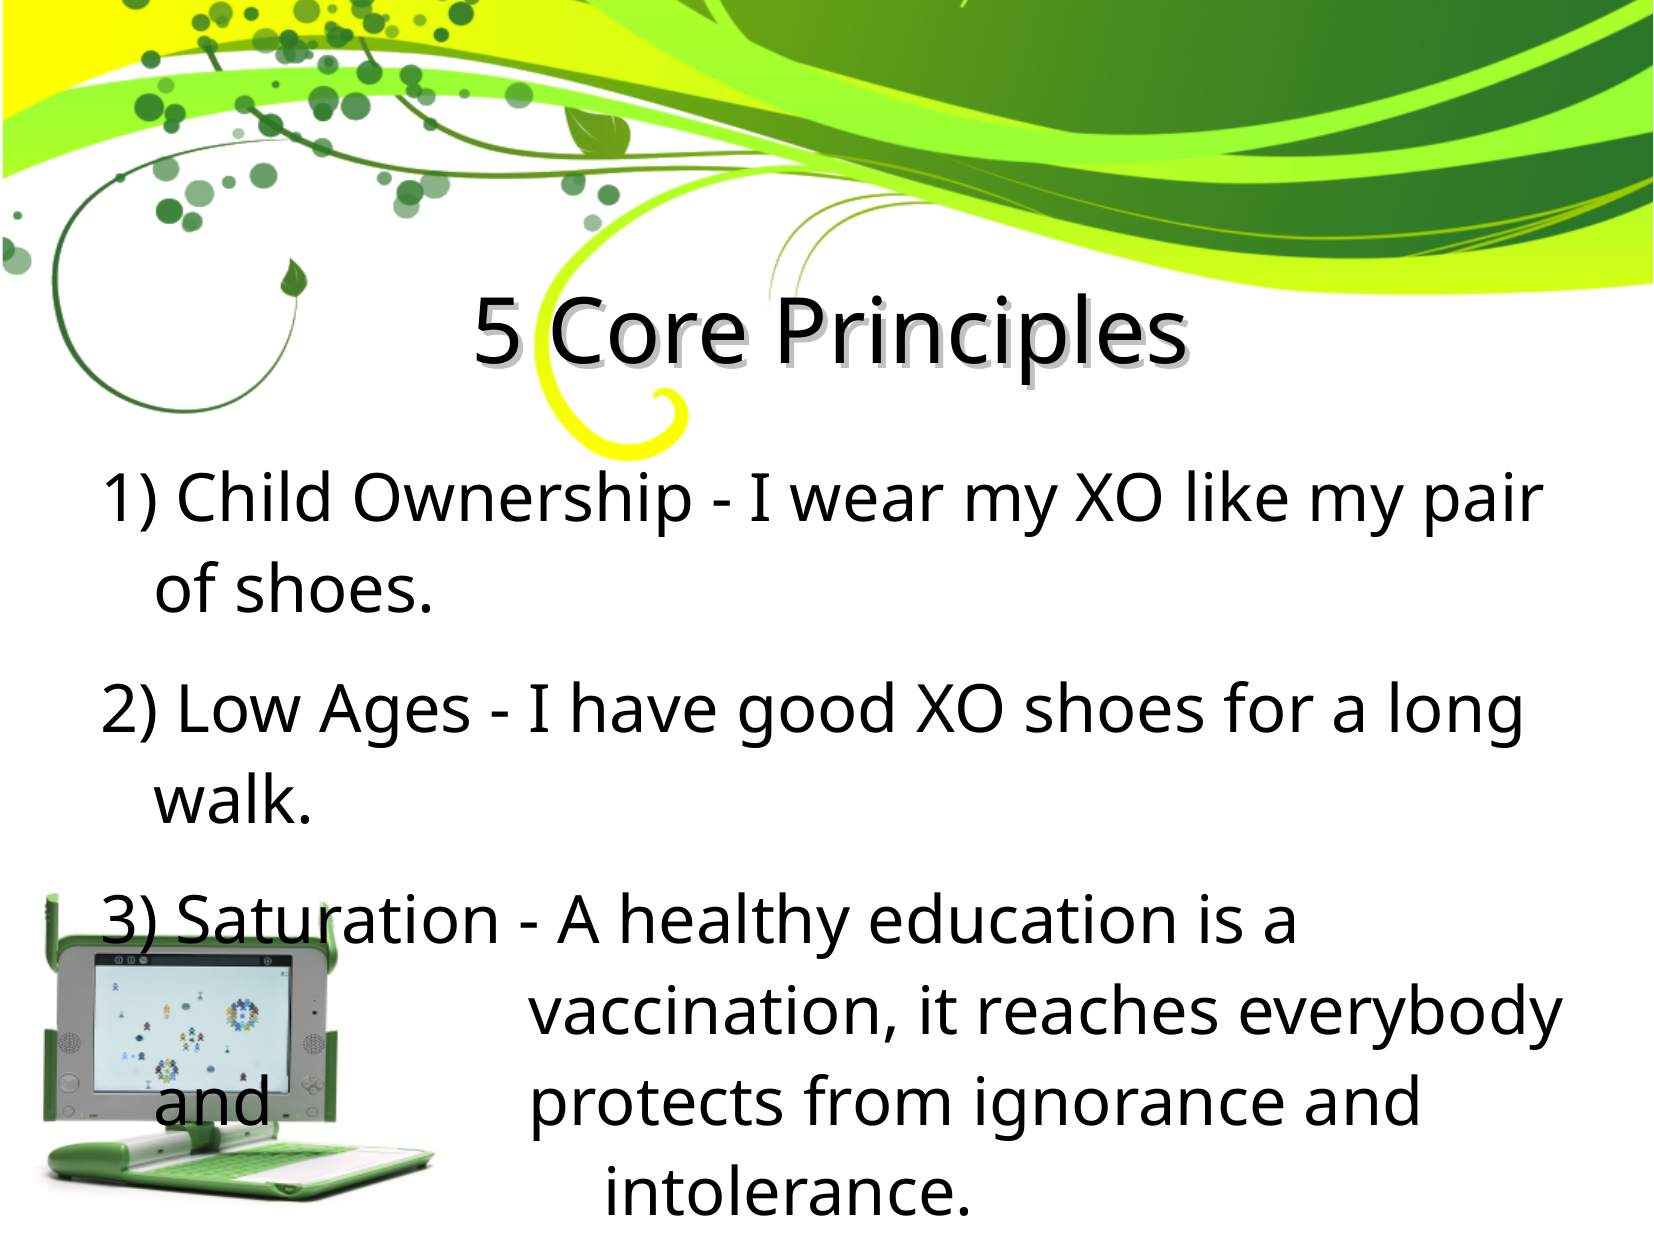

# 5 Core Principles
1) Child Ownership - I wear my XO like my pair of shoes.
2) Low Ages - I have good XO shoes for a long walk.
3) Saturation - A healthy education is a 								vaccination, it reaches everybody and 				protects from ignorance and 							intolerance.